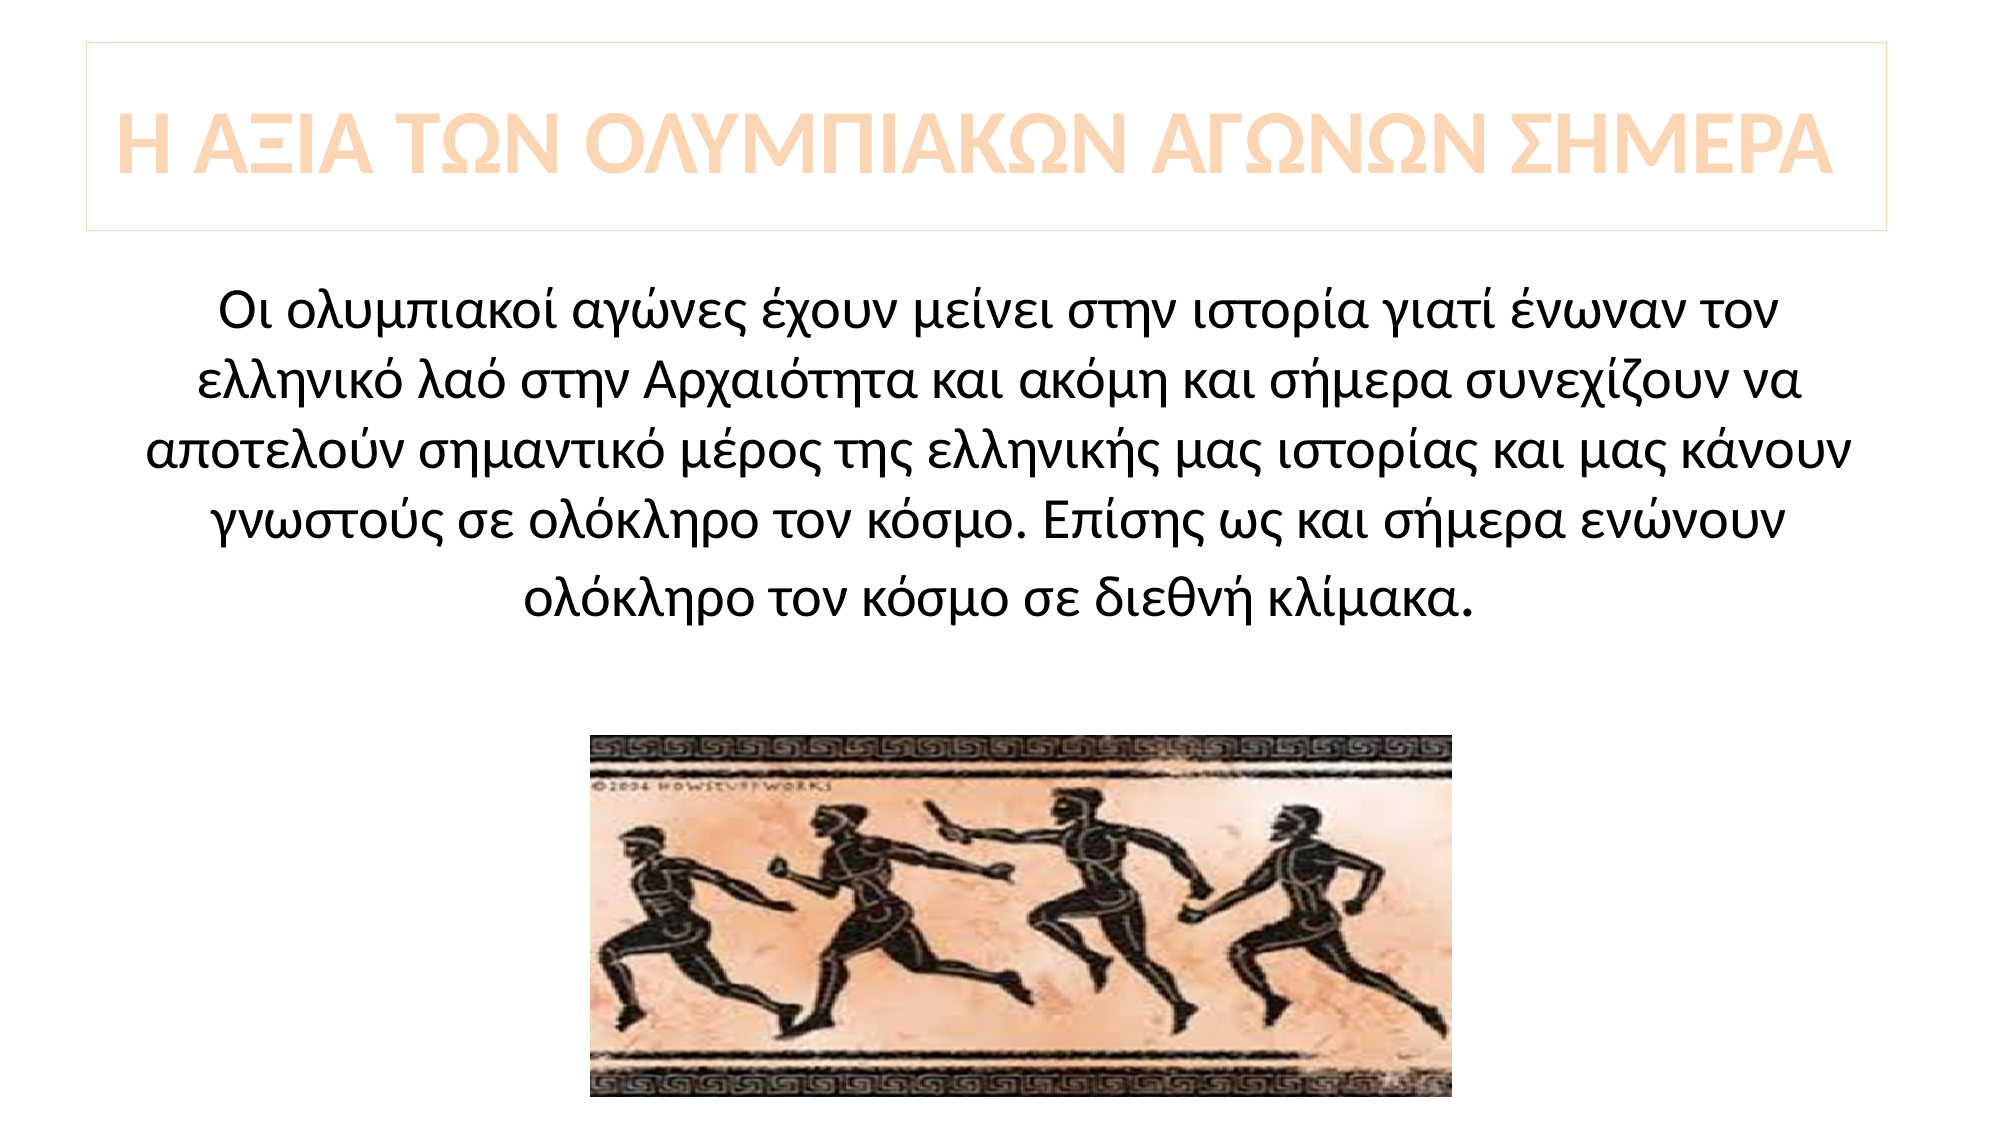

# Η ΑΞΙΑ ΤΩΝ ΟΛΥΜΠΙΑΚΩΝ ΑΓΩΝΩΝ ΣΗΜΕΡΑ
Οι ολυμπιακοί αγώνες έχουν μείνει στην ιστορία γιατί ένωναν τον ελληνικό λαό στην Αρχαιότητα και ακόμη και σήμερα συνεχίζουν να αποτελούν σημαντικό μέρος της ελληνικής μας ιστορίας και μας κάνουν γνωστούς σε ολόκληρο τον κόσμο. Επίσης ως και σήμερα ενώνουν ολόκληρο τον κόσμο σε διεθνή κλίμακα.